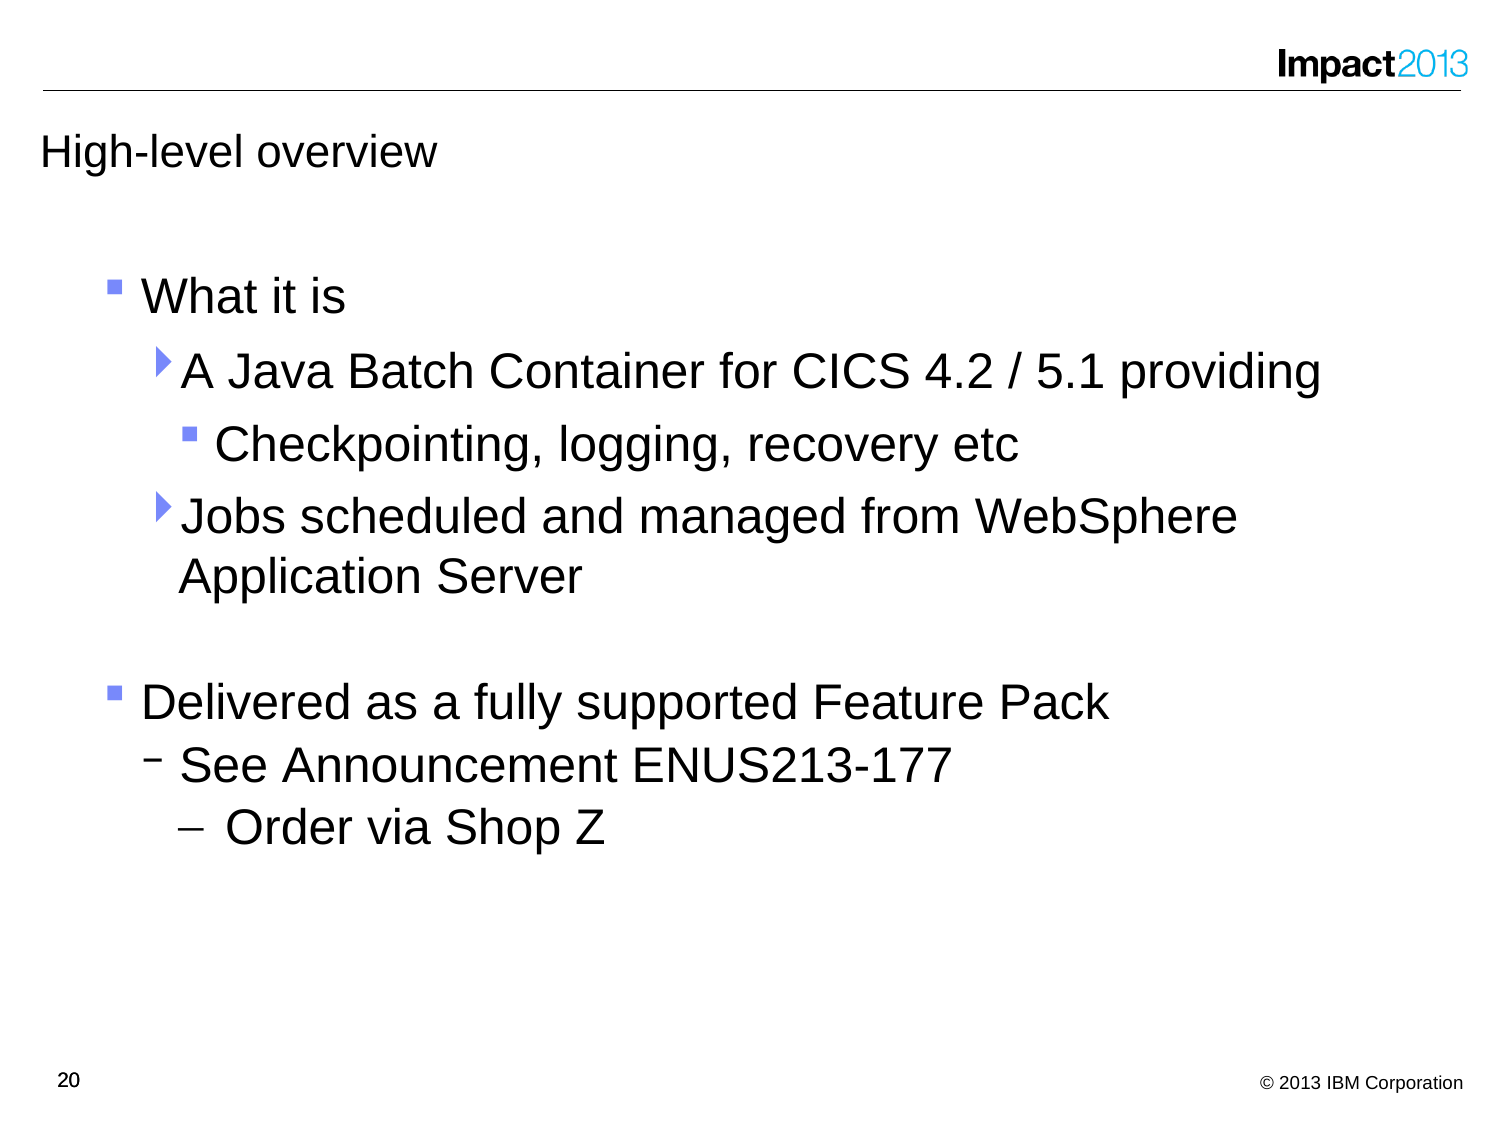

# High-level overview
What it is
A Java Batch Container for CICS 4.2 / 5.1 providing
Checkpointing, logging, recovery etc
Jobs scheduled and managed from WebSphere Application Server
Delivered as a fully supported Feature Pack
See Announcement ENUS213-177
Order via Shop Z